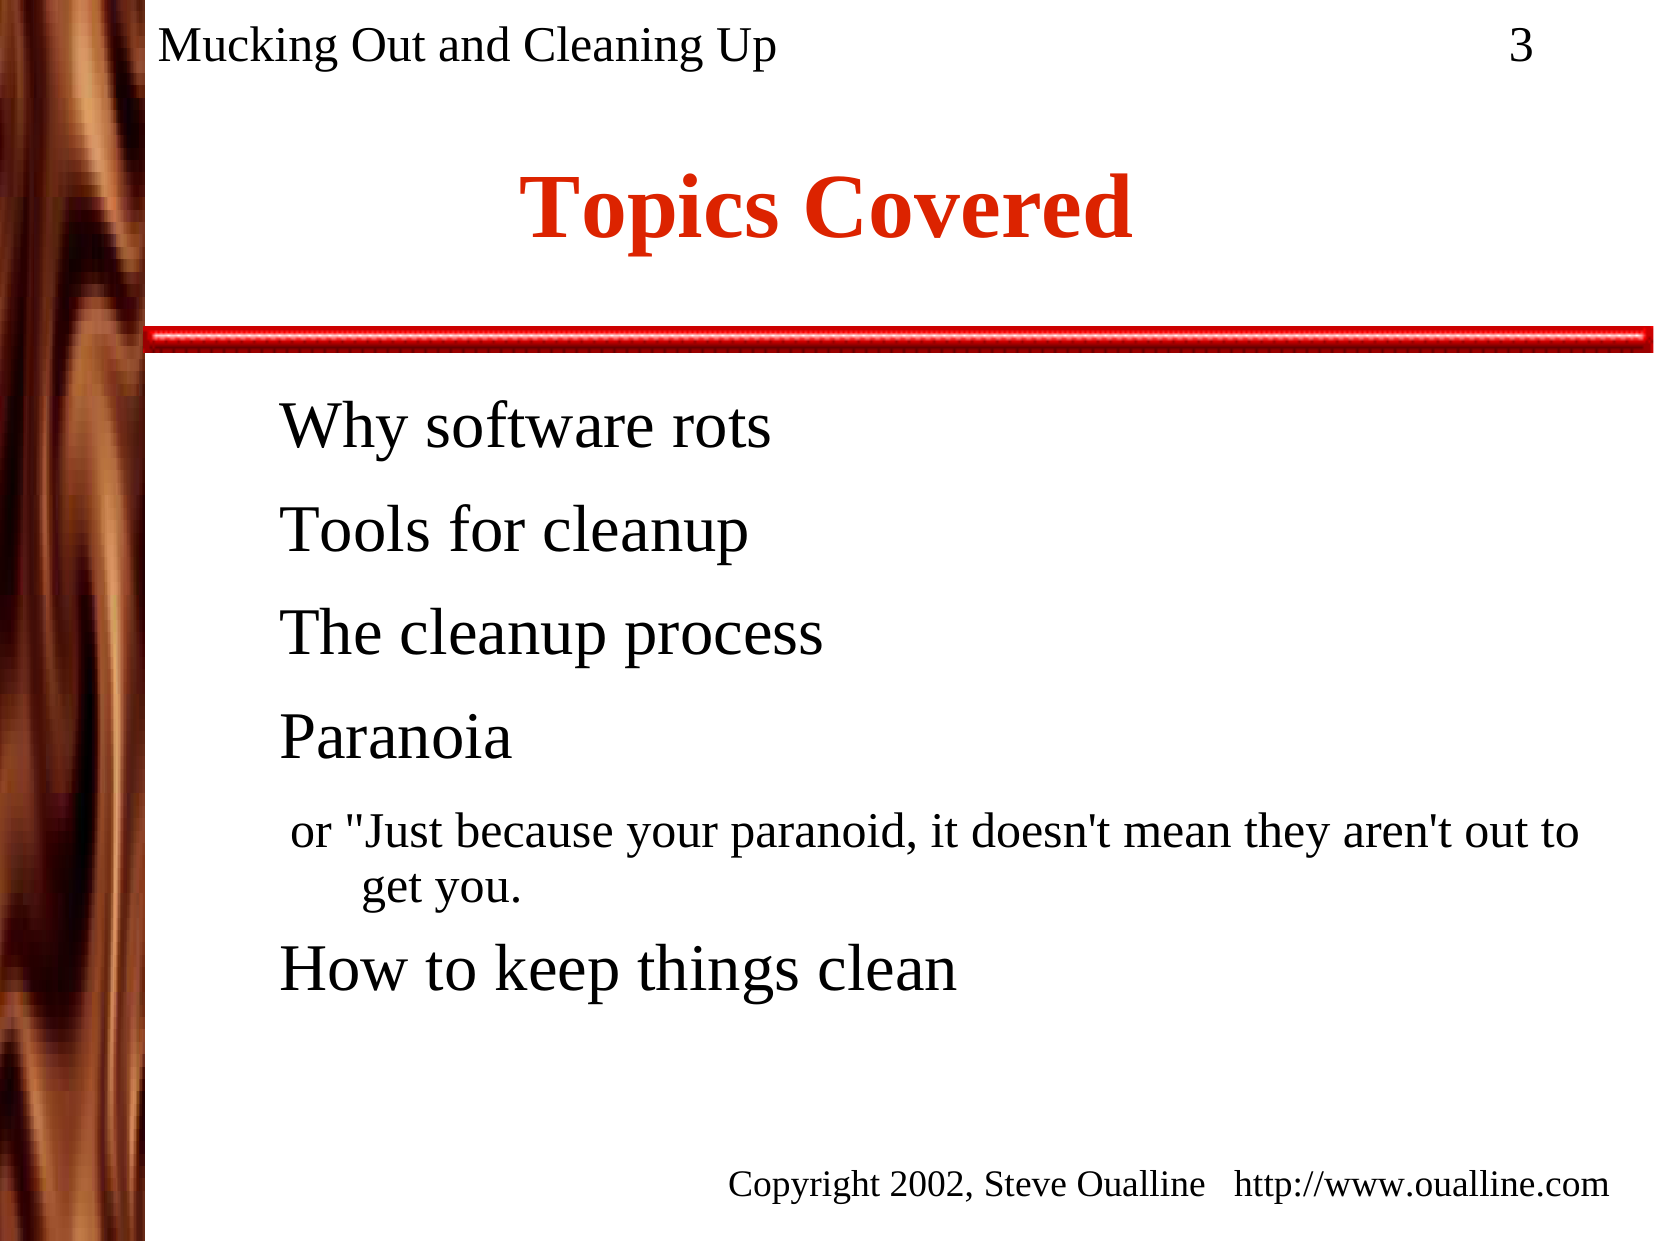

# Topics Covered
 Why software rots
 Tools for cleanup
 The cleanup process
 Paranoia
or "Just because your paranoid, it doesn't mean they aren't out to get you.
 How to keep things clean